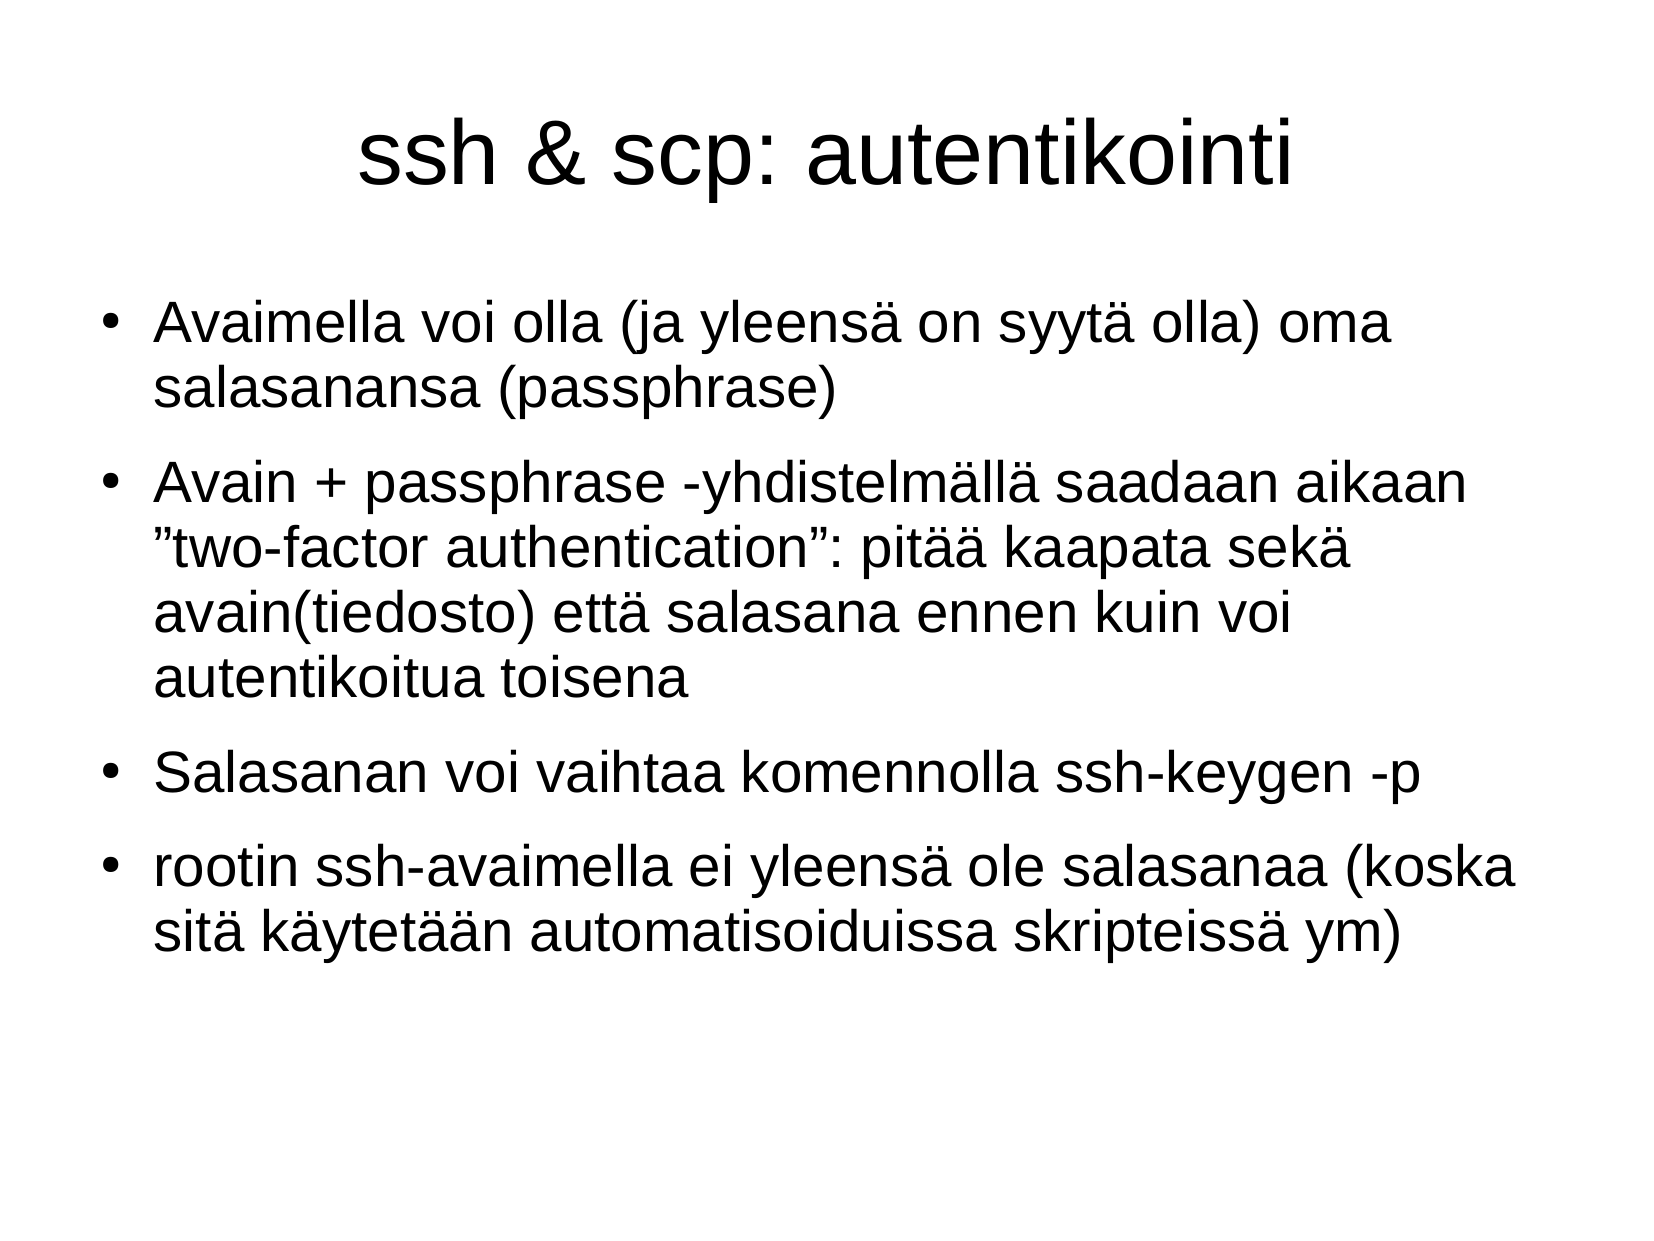

# ssh & scp: autentikointi
Avaimella voi olla (ja yleensä on syytä olla) oma salasanansa (passphrase)
Avain + passphrase -yhdistelmällä saadaan aikaan ”two-factor authentication”: pitää kaapata sekä avain(tiedosto) että salasana ennen kuin voi autentikoitua toisena
Salasanan voi vaihtaa komennolla ssh-keygen -p
rootin ssh-avaimella ei yleensä ole salasanaa (koska sitä käytetään automatisoiduissa skripteissä ym)